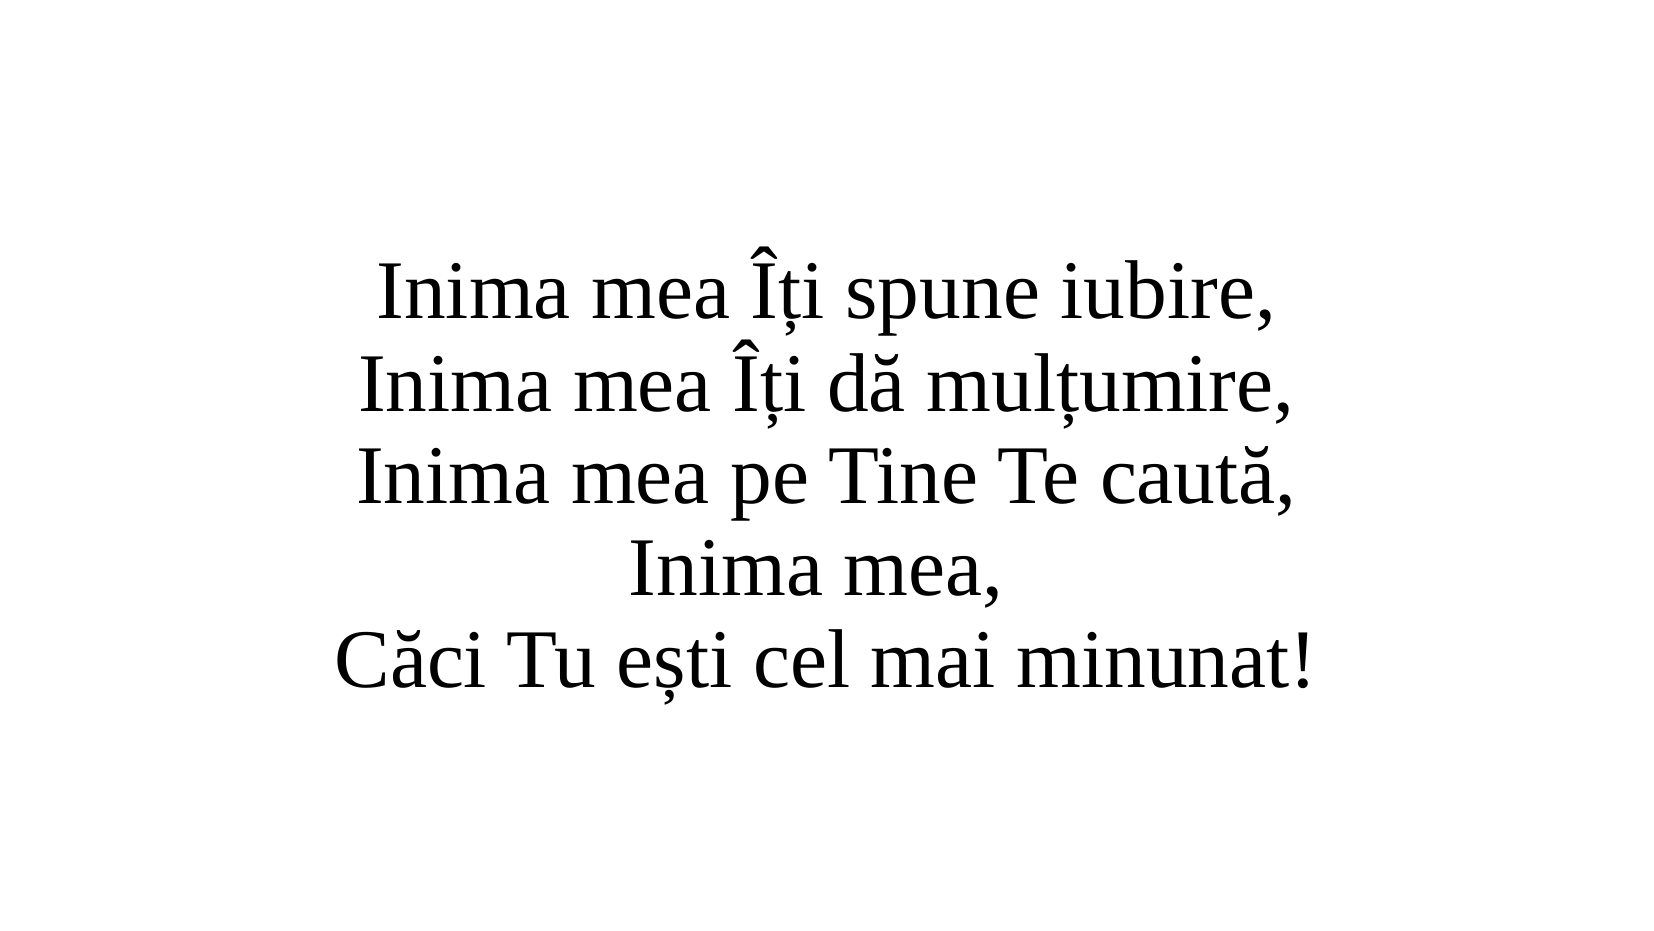

# Inima mea Îți spune iubire,
Inima mea Îți dă mulțumire,
Inima mea pe Tine Te caută,
Inima mea,
Căci Tu ești cel mai minunat!